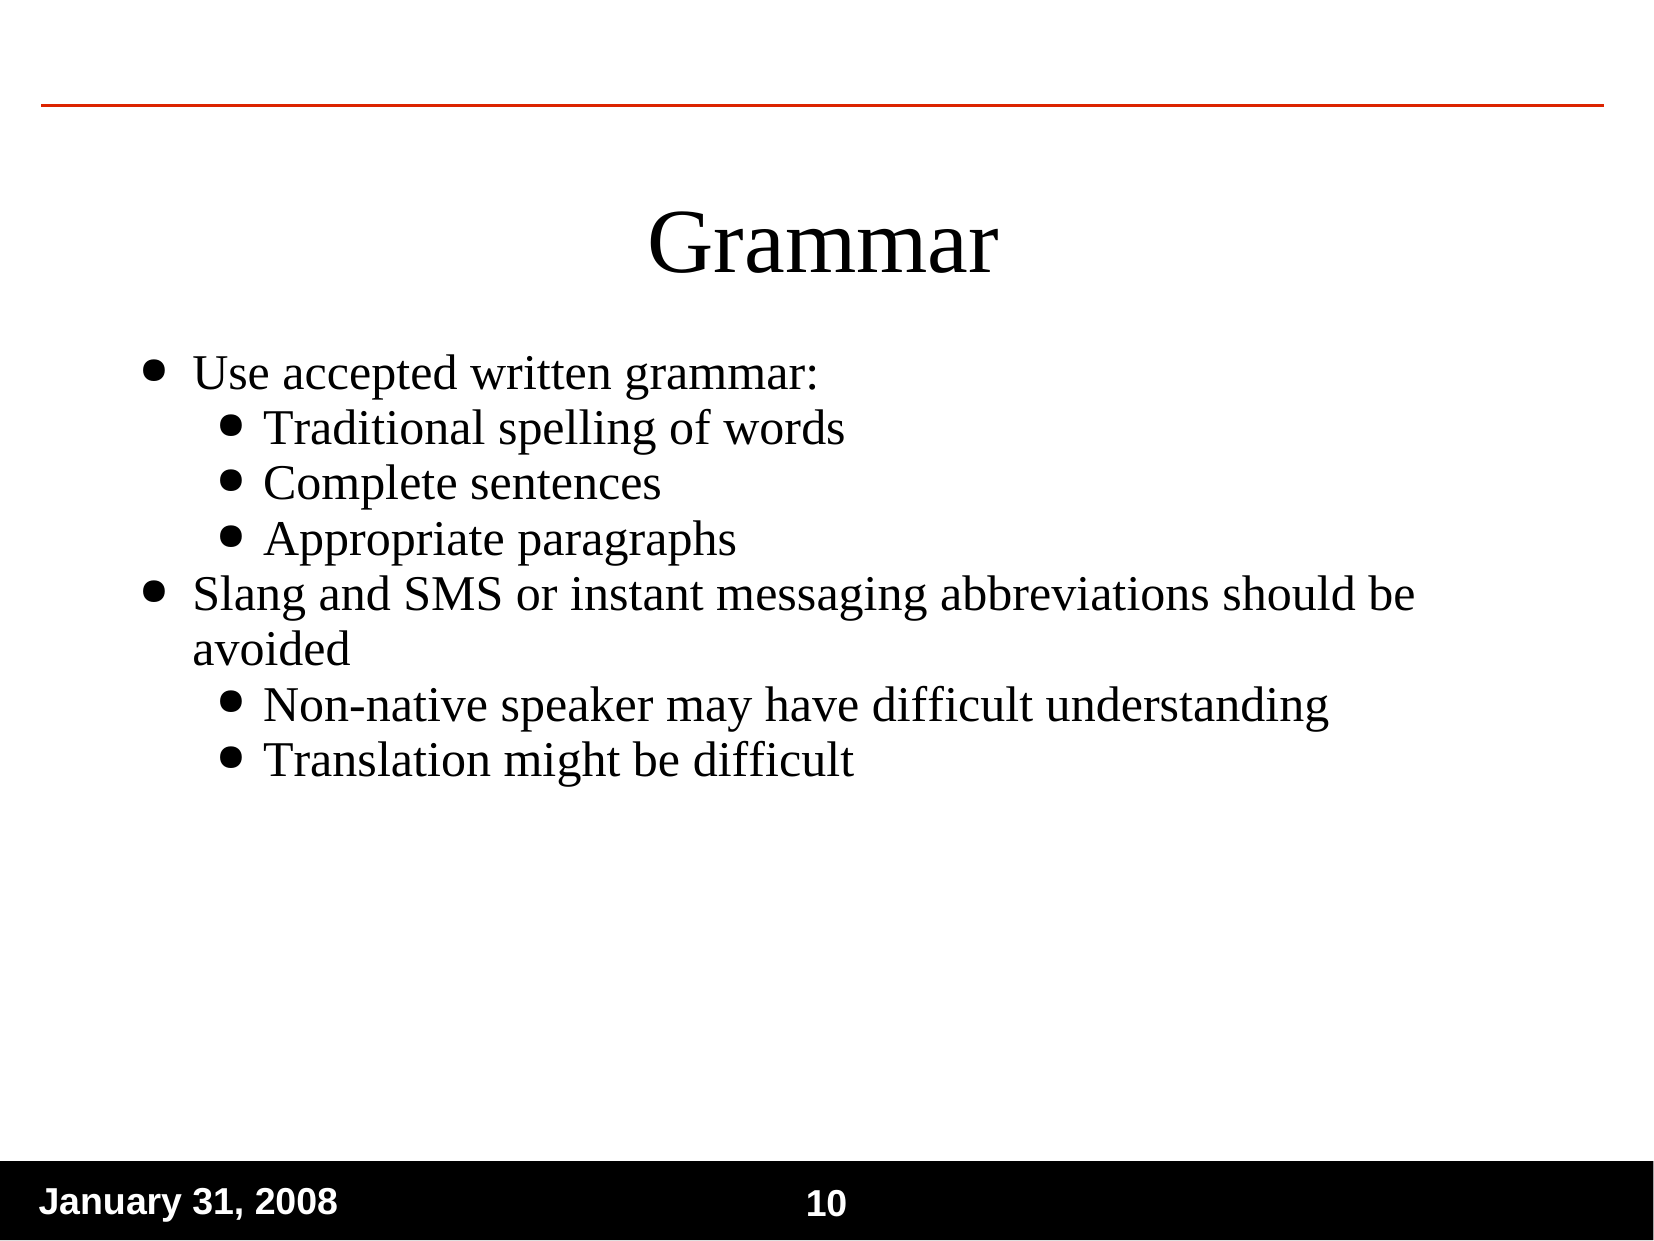

# Grammar
Use accepted written grammar:
Traditional spelling of words
Complete sentences
Appropriate paragraphs
Slang and SMS or instant messaging abbreviations should be avoided
Non-native speaker may have difficult understanding
Translation might be difficult